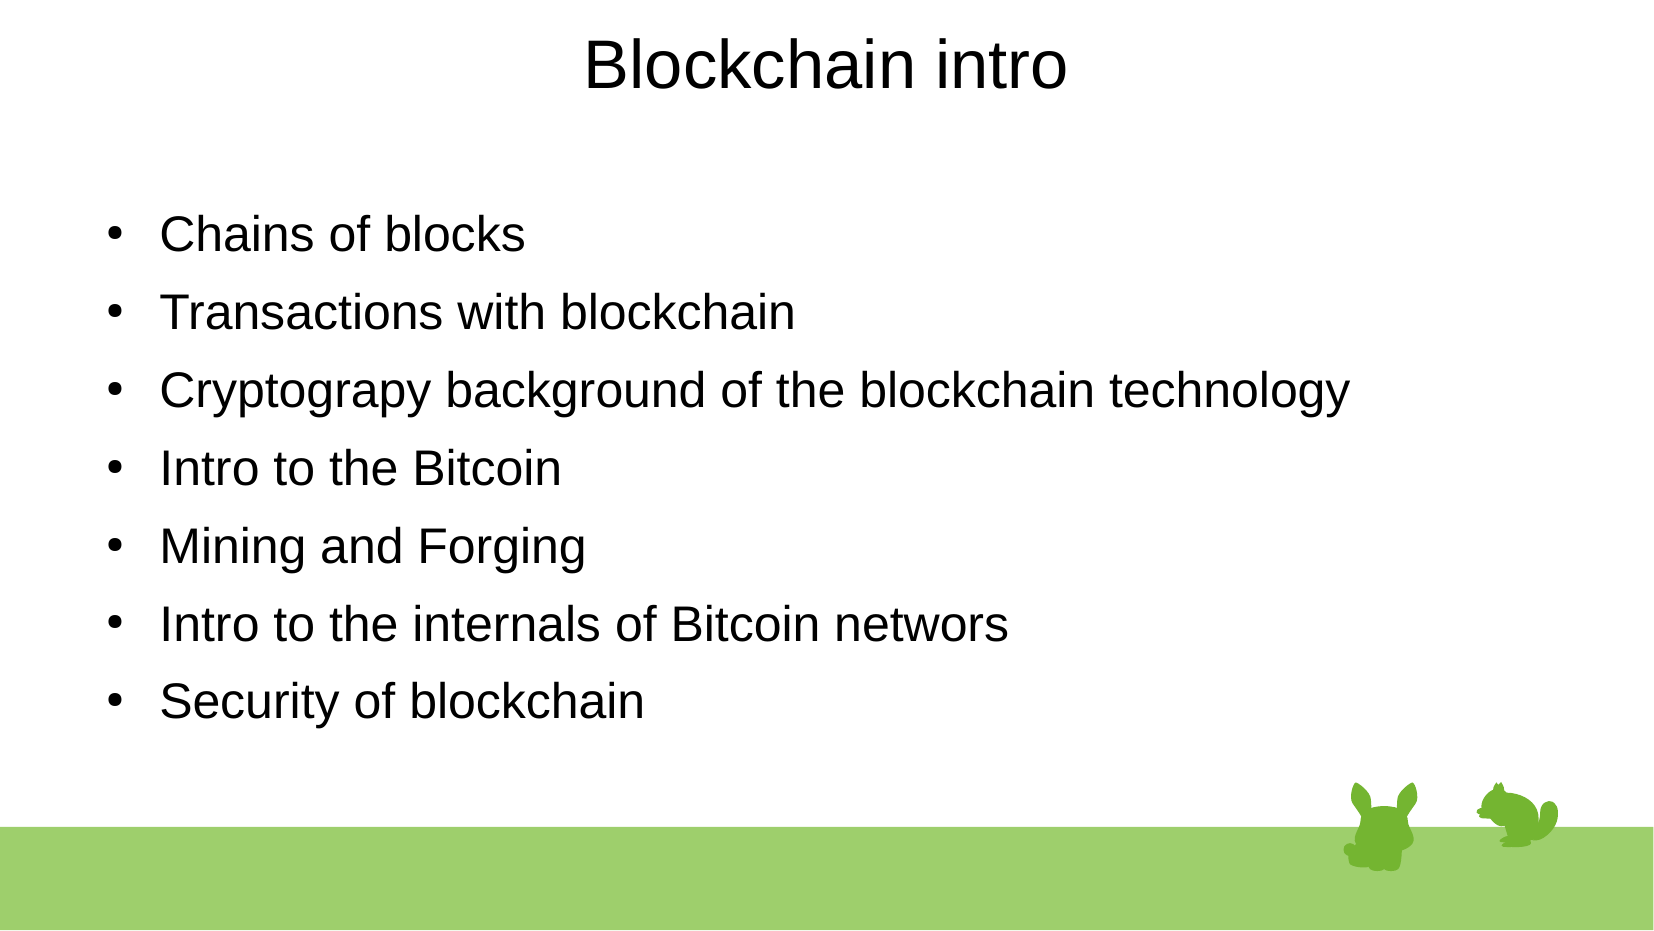

# Blockchain intro
Chains of blocks
Transactions with blockchain
Cryptograpy background of the blockchain technology
Intro to the Bitcoin
Mining and Forging
Intro to the internals of Bitcoin networs
Security of blockchain